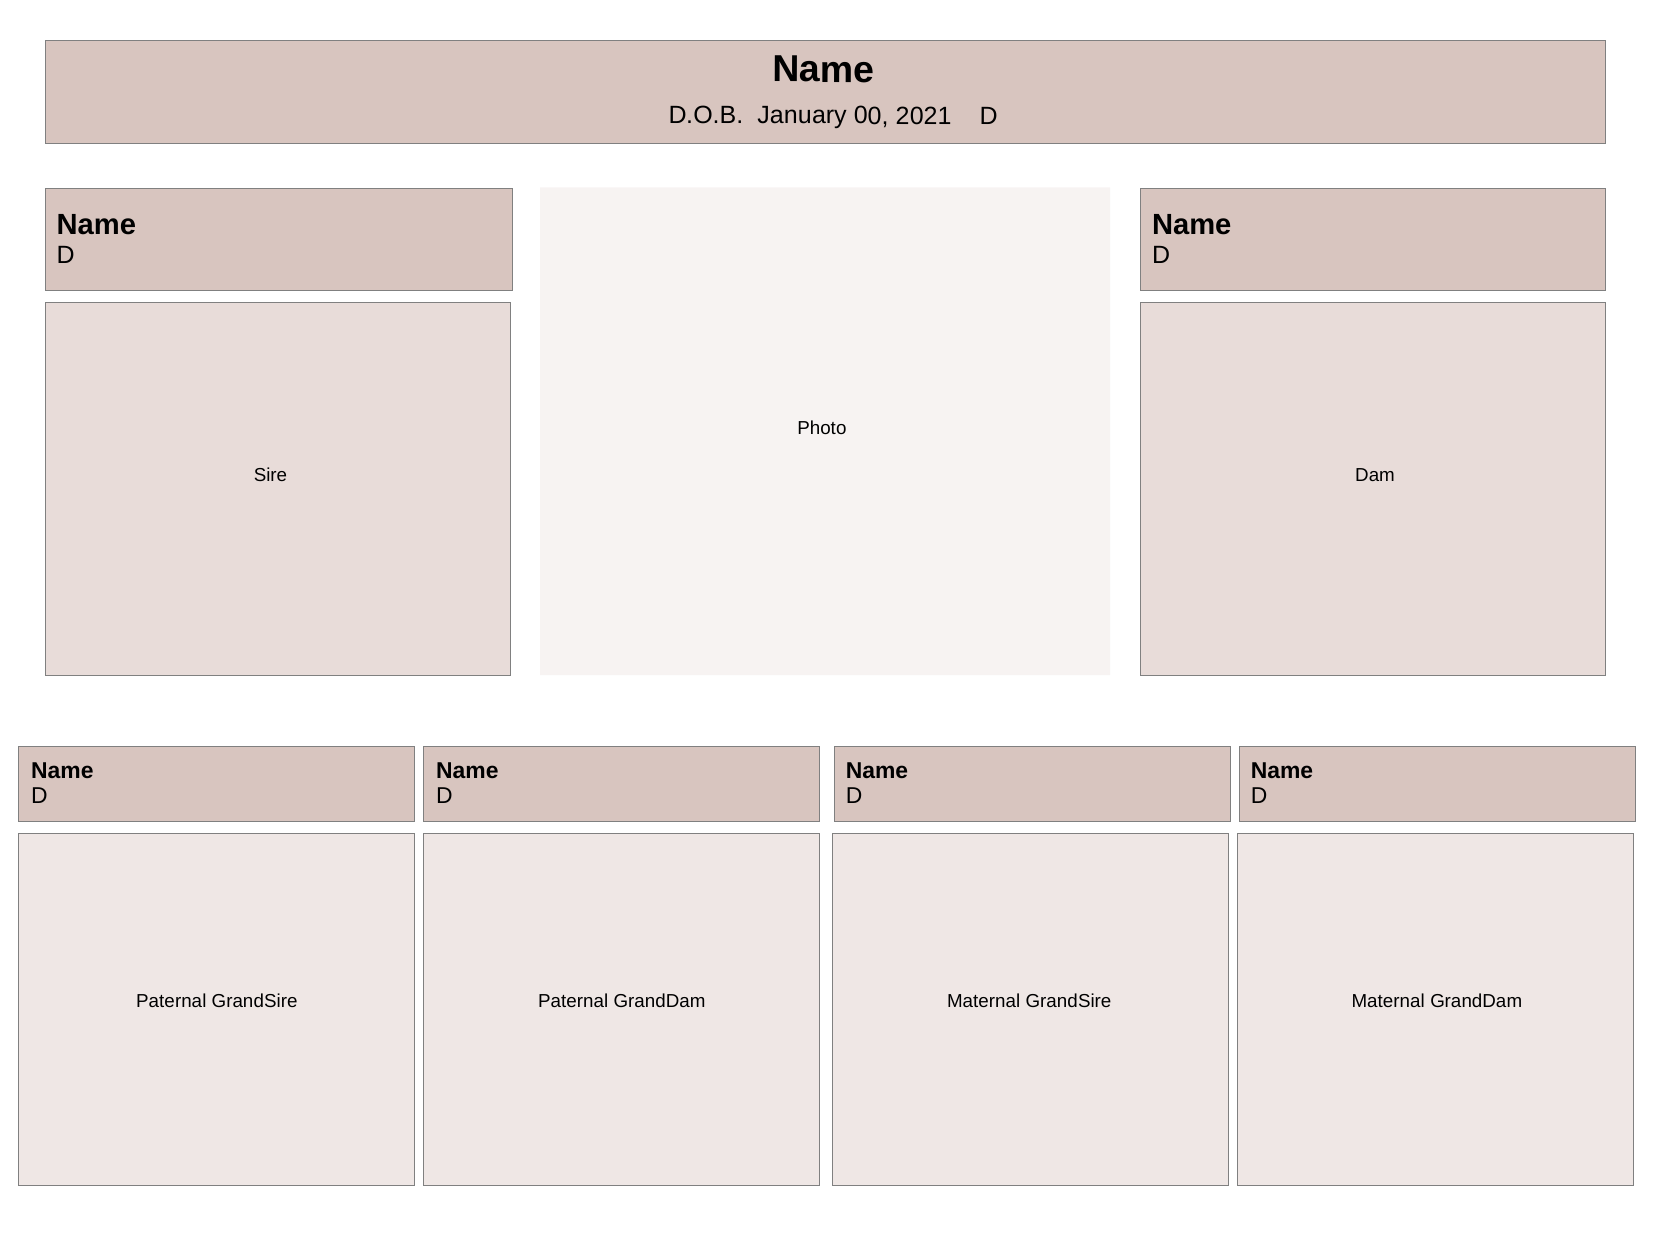

Name
 D.O.B. January 00, 2021 D
Name
D
Name
D
Photo
Sire
Dam
Name
D
Name
D
Name
D
Name
D
Paternal GrandSire
Paternal GrandDam
Maternal GrandSire
Maternal GrandDam